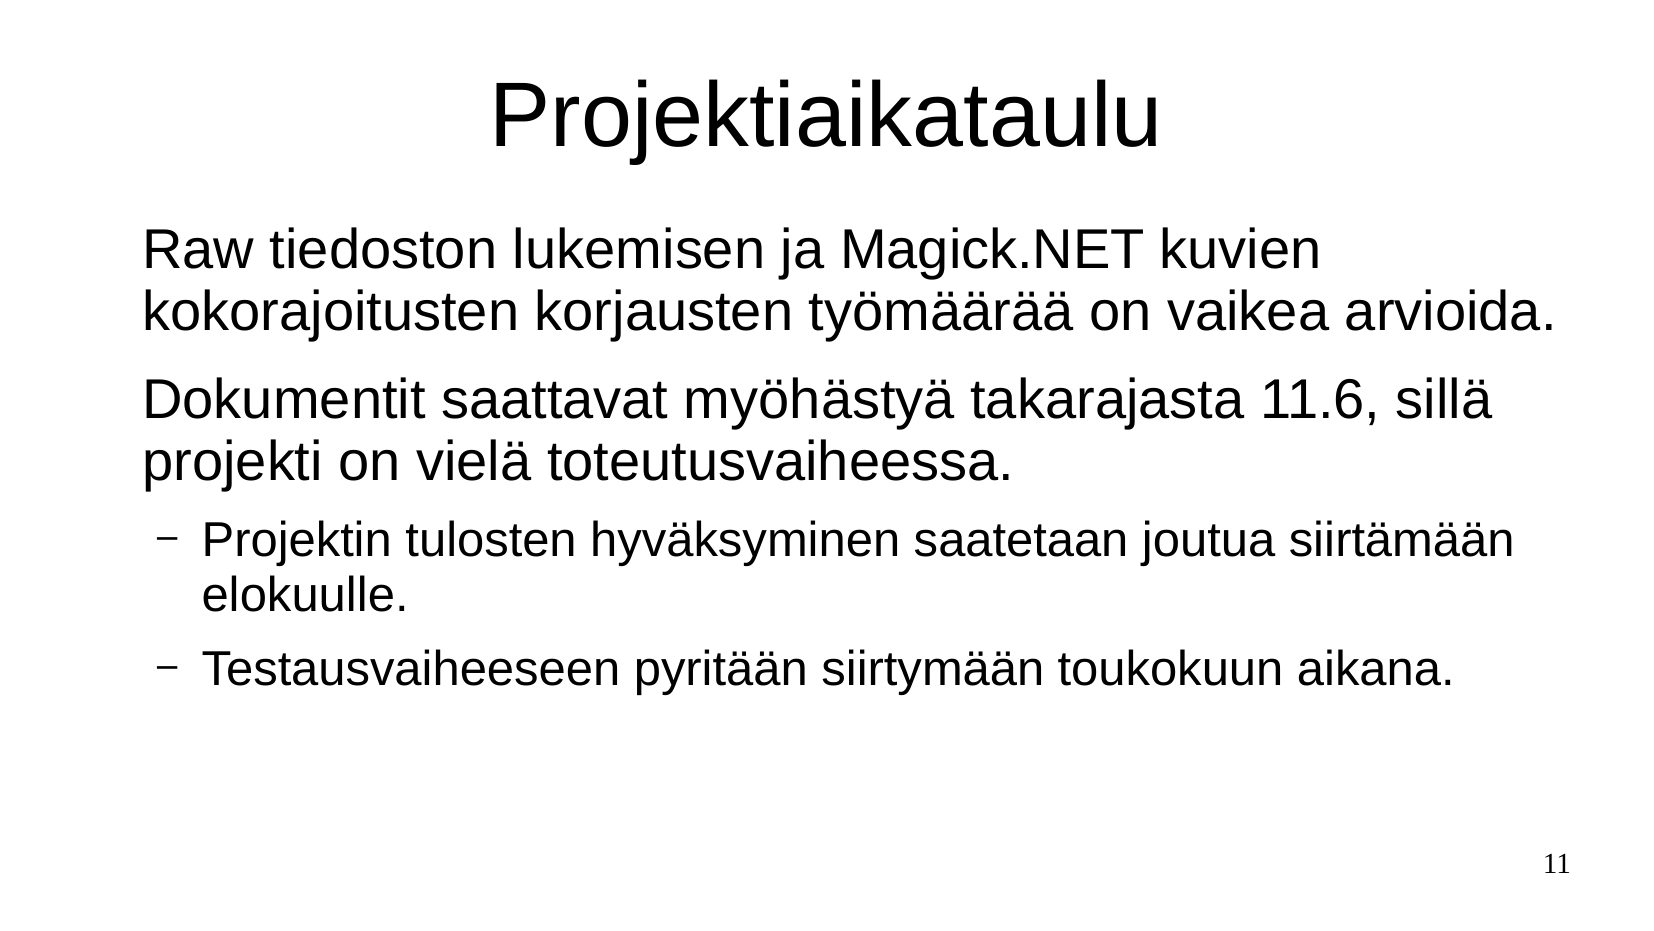

# Projektiaikataulu
Raw tiedoston lukemisen ja Magick.NET kuvien kokorajoitusten korjausten työmäärää on vaikea arvioida.
Dokumentit saattavat myöhästyä takarajasta 11.6, sillä projekti on vielä toteutusvaiheessa.
Projektin tulosten hyväksyminen saatetaan joutua siirtämään elokuulle.
Testausvaiheeseen pyritään siirtymään toukokuun aikana.
11